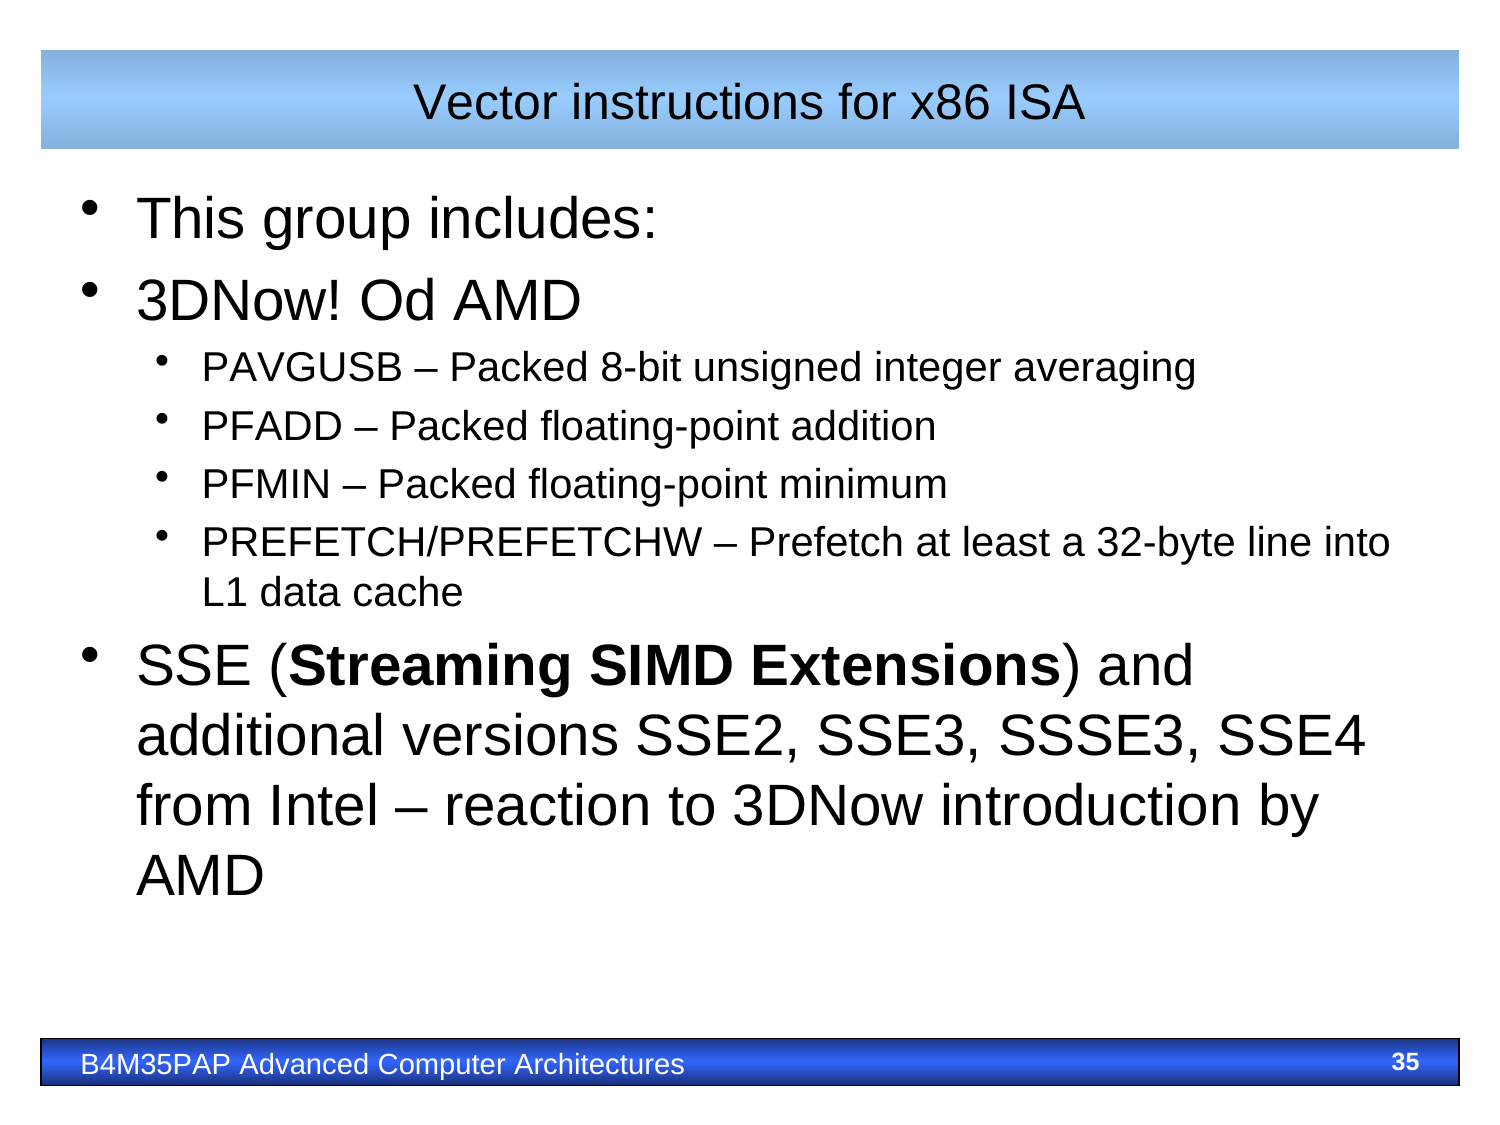

# Vector instructions for x86 ISA
This group includes:
3DNow! Od AMD
PAVGUSB – Packed 8-bit unsigned integer averaging
PFADD – Packed floating-point addition
PFMIN – Packed floating-point minimum
PREFETCH/PREFETCHW – Prefetch at least a 32-byte line into L1 data cache
SSE (Streaming SIMD Extensions) and additional versions SSE2, SSE3, SSSE3, SSE4 from Intel – reaction to 3DNow introduction by AMD